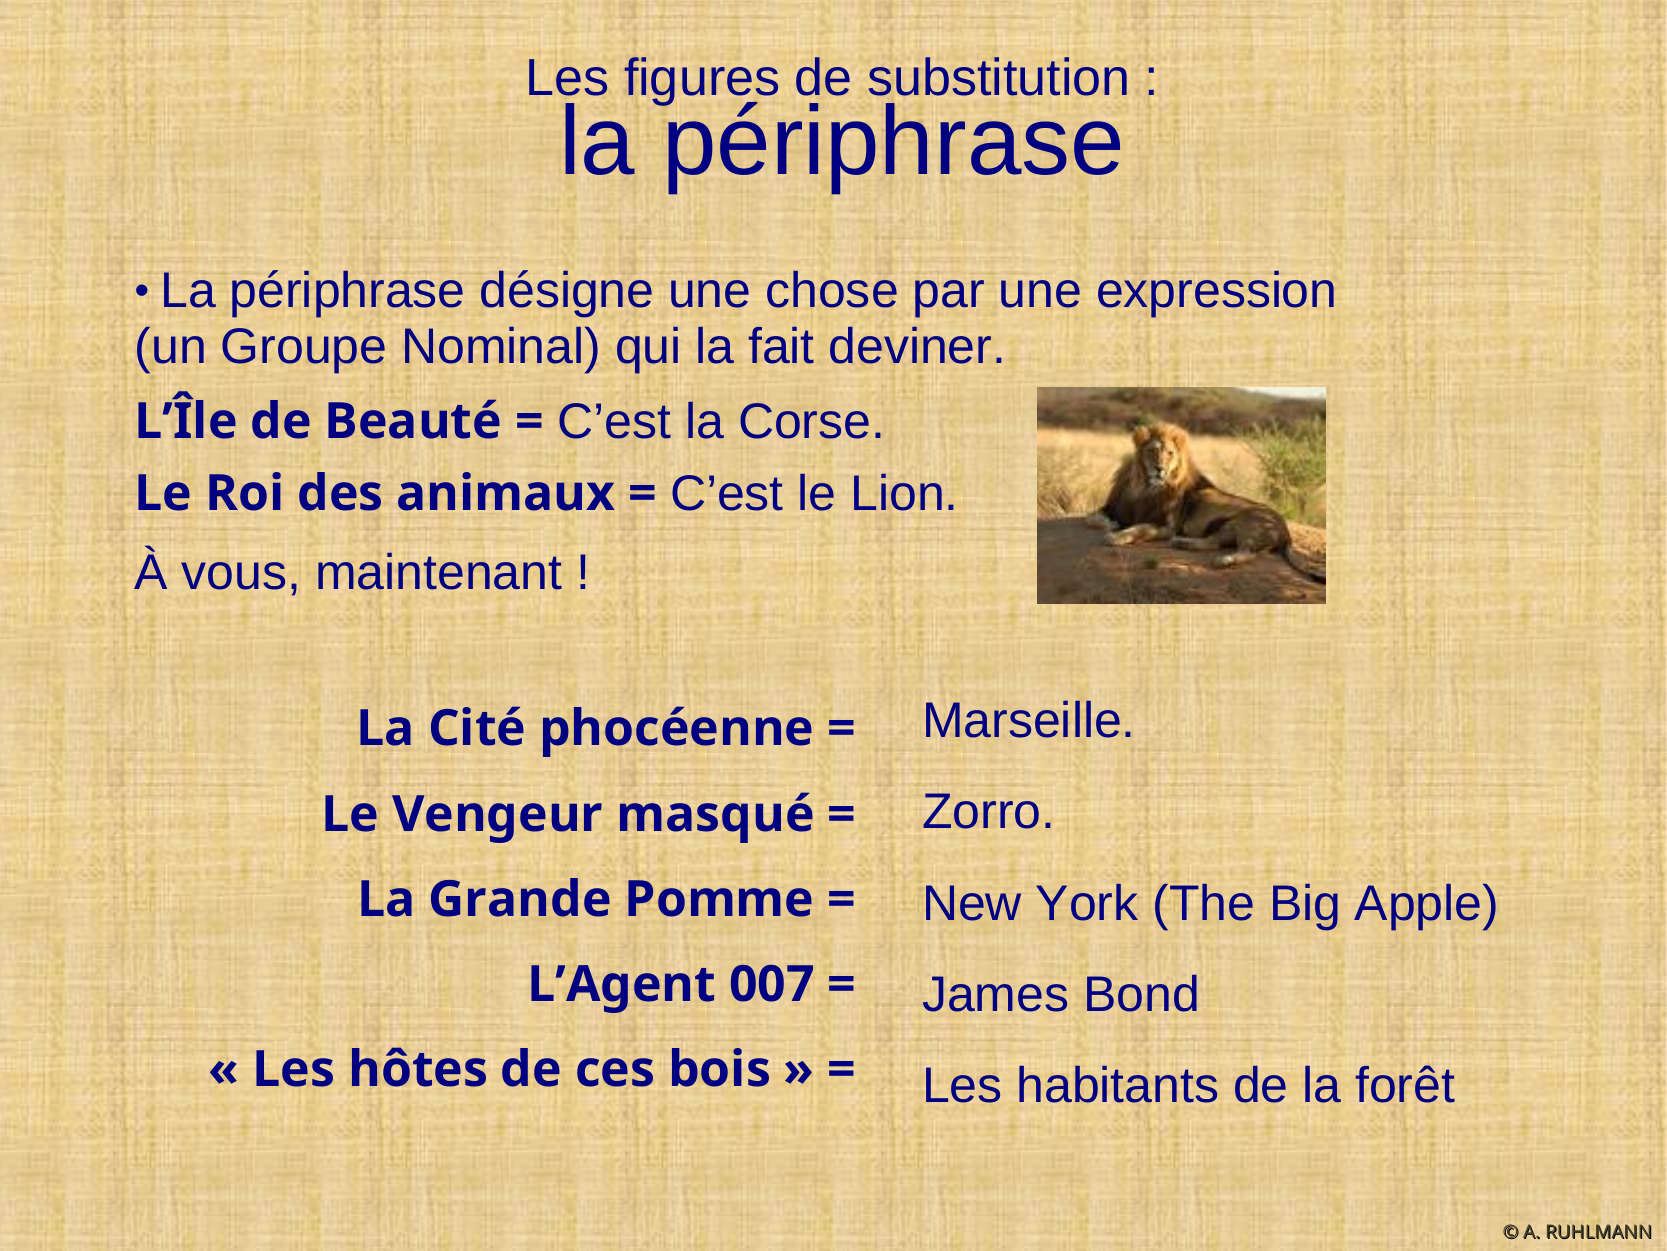

# Les figures de substitution : la périphrase
 La périphrase désigne une chose par une expression
(un Groupe Nominal) qui la fait deviner.
L’Île de Beauté = C’est la Corse.
Le Roi des animaux = C’est le Lion.
À vous, maintenant !
La Cité phocéenne =
Le Vengeur masqué =
La Grande Pomme =
L’Agent 007 =
« Les hôtes de ces bois » =
Marseille.
Zorro.
New York (The Big Apple)
James Bond
Les habitants de la forêt
© A. RUHLMANN